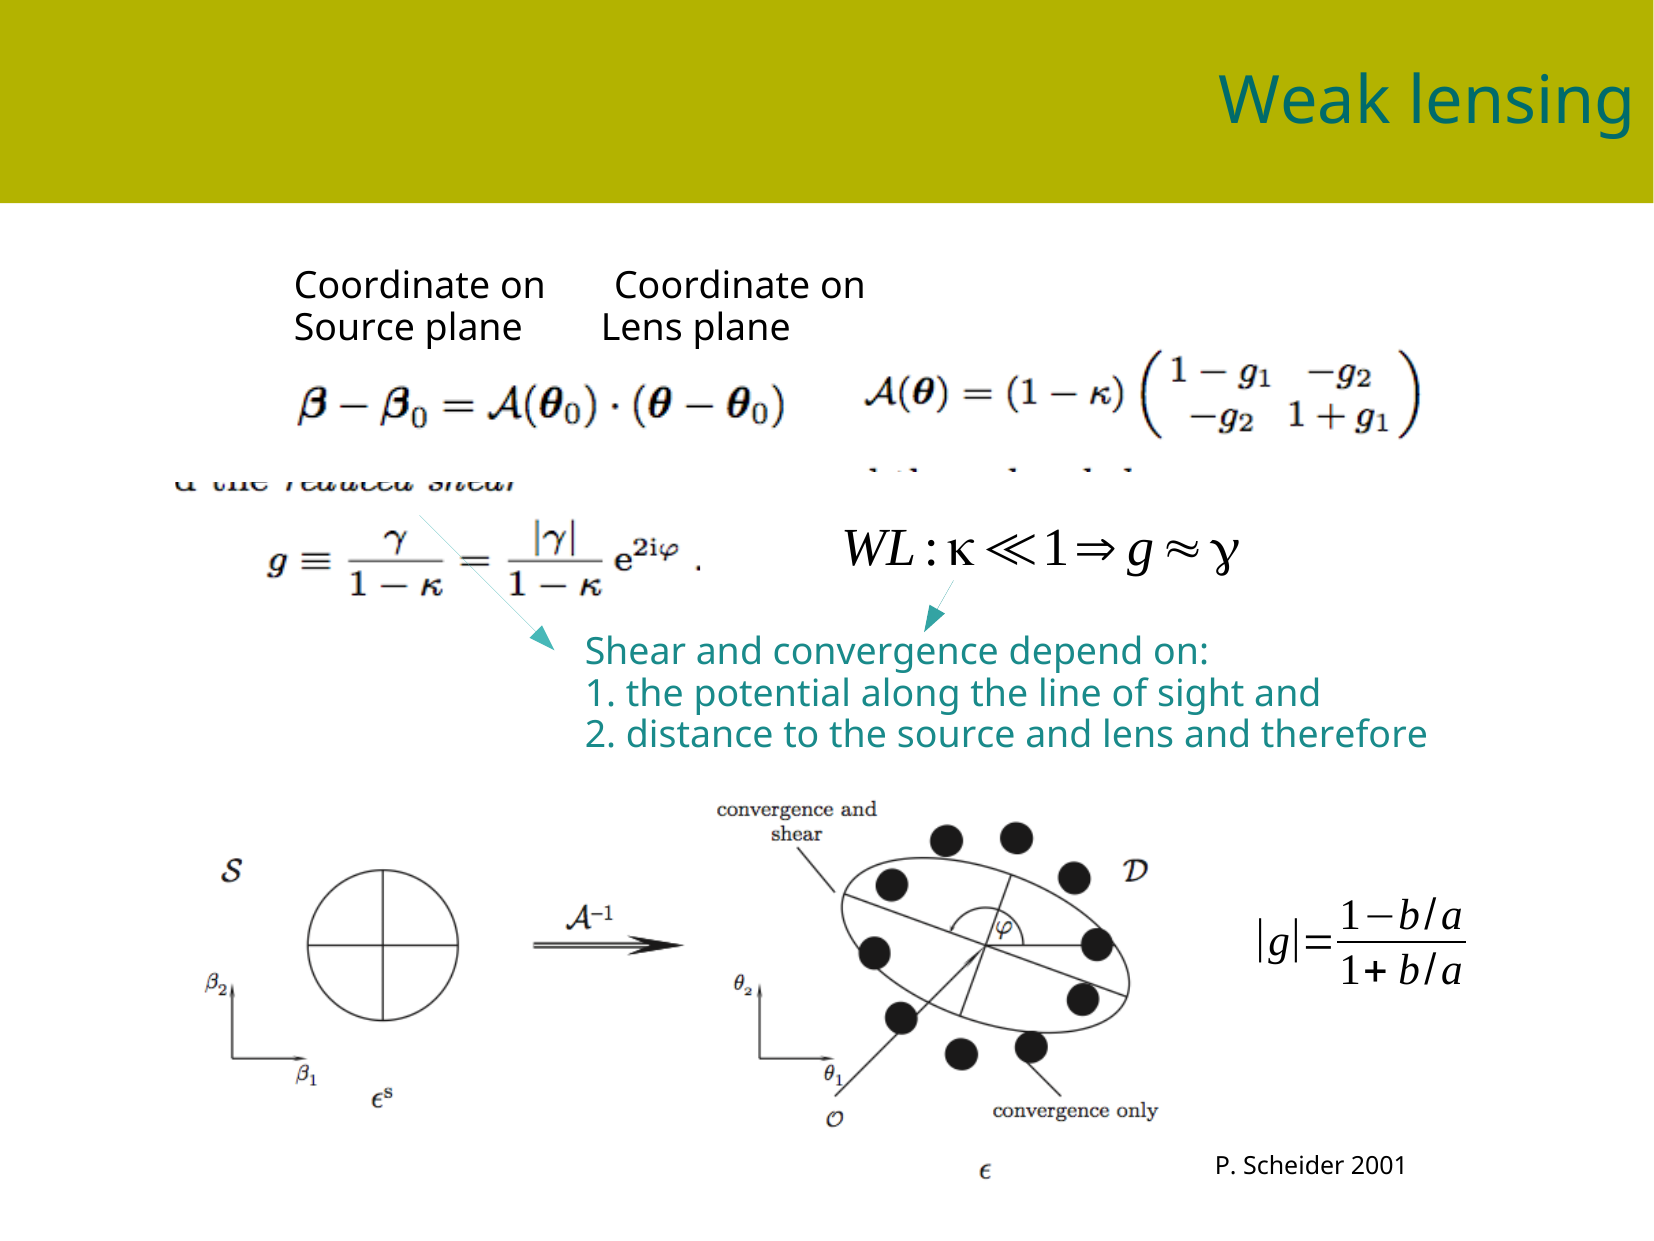

# Weak lensing
Coordinate on Coordinate on
Source plane Lens plane
Shear and convergence depend on:
1. the potential along the line of sight and
2. distance to the source and lens and therefore cosmology!
P. Scheider 2001